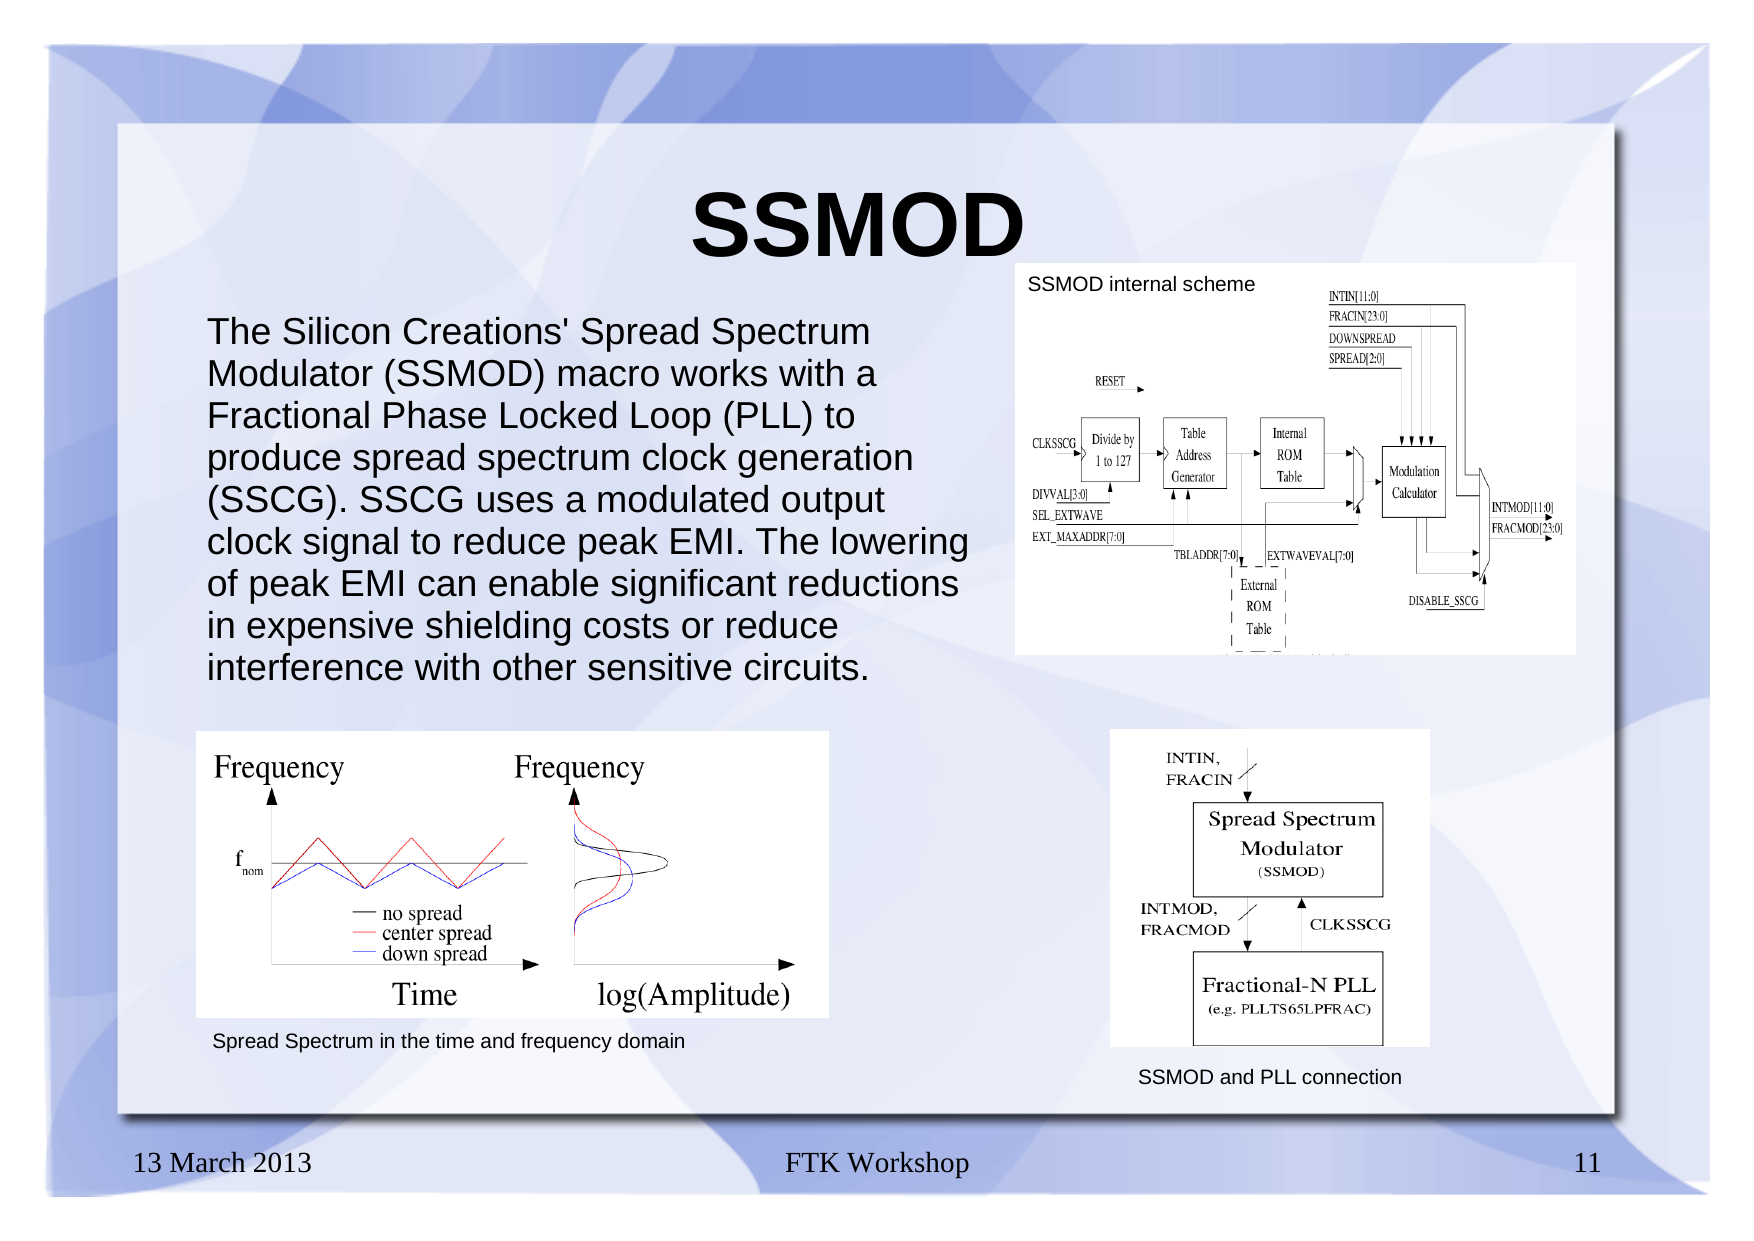

# SSMOD
SSMOD internal scheme
The Silicon Creations' Spread Spectrum Modulator (SSMOD) macro works with a Fractional Phase Locked Loop (PLL) to produce spread spectrum clock generation (SSCG). SSCG uses a modulated output clock signal to reduce peak EMI. The lowering of peak EMI can enable significant reductions in expensive shielding costs or reduce interference with other sensitive circuits.
Spread Spectrum in the time and frequency domain
SSMOD and PLL connection
13 March 2013
FTK Workshop
11